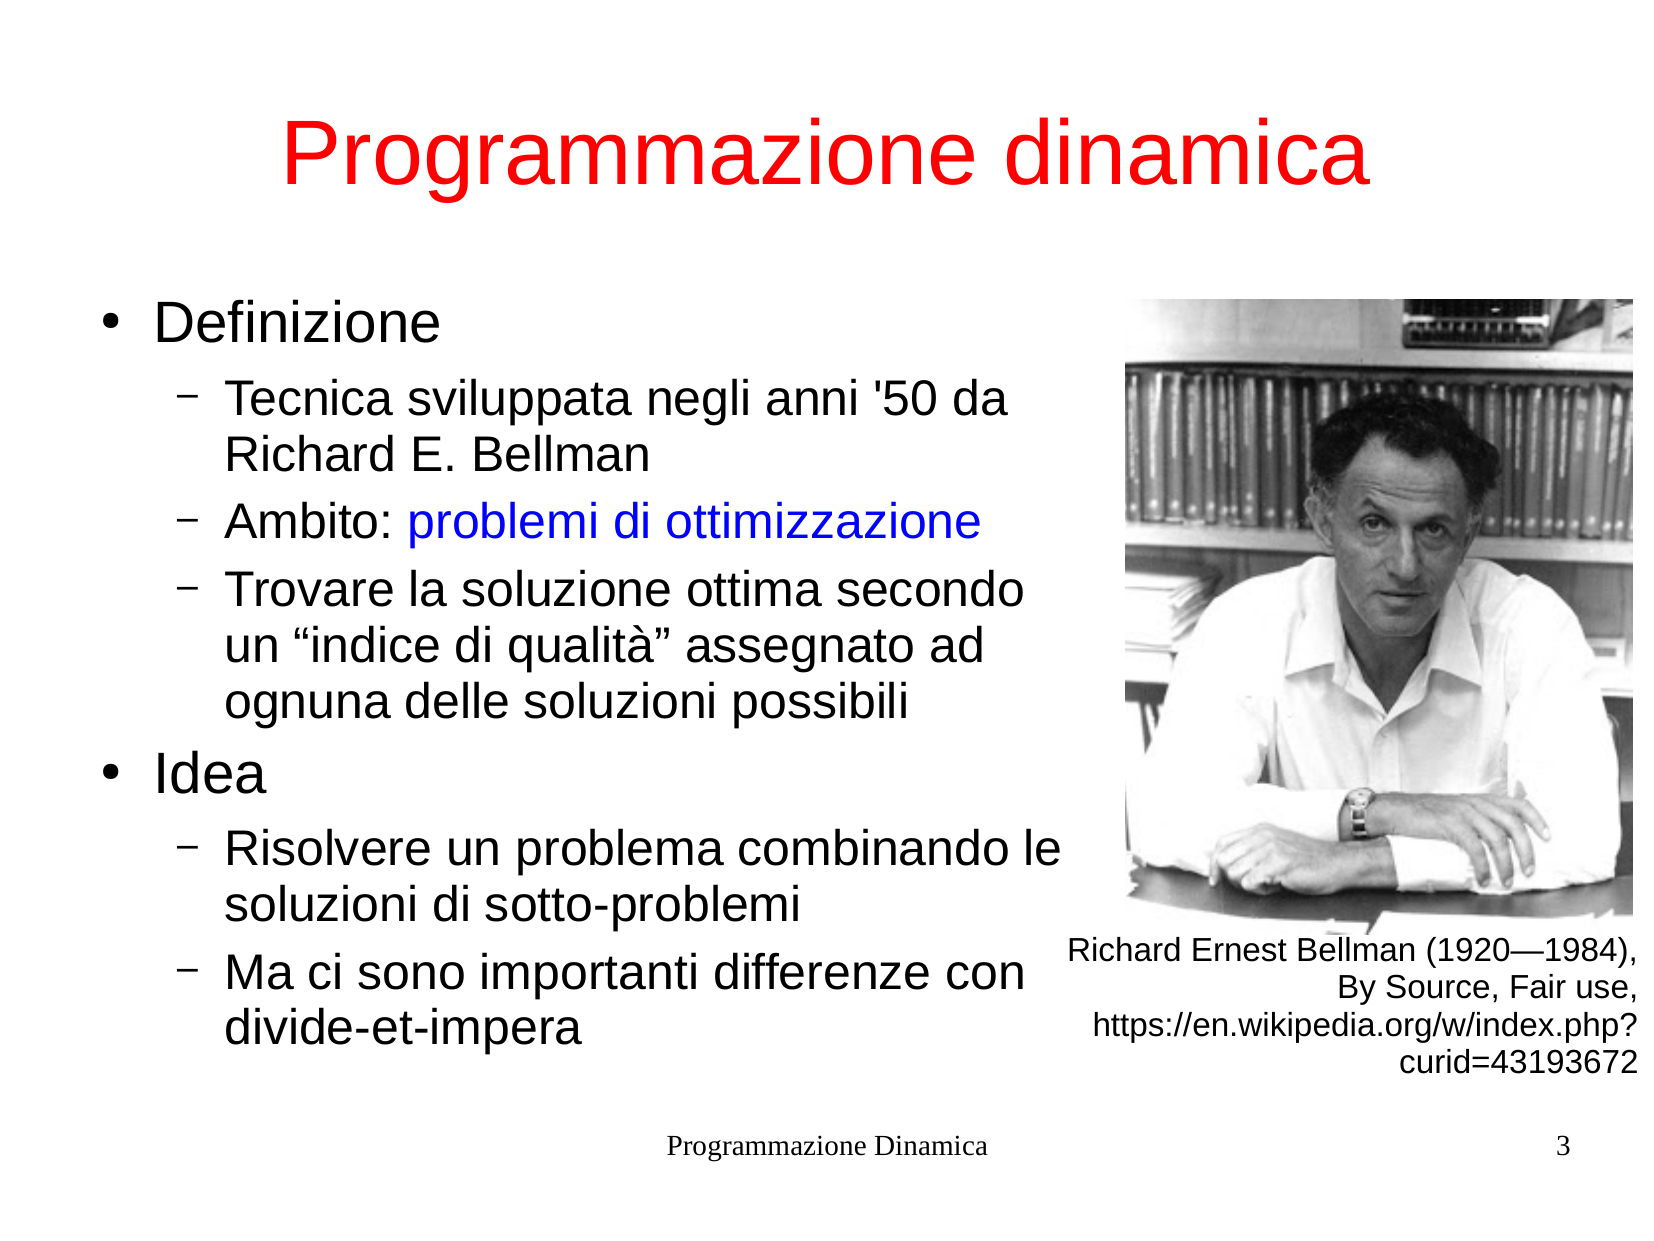

# Programmazione dinamica
Definizione
Tecnica sviluppata negli anni '50 da Richard E. Bellman
Ambito: problemi di ottimizzazione
Trovare la soluzione ottima secondo un “indice di qualità” assegnato ad ognuna delle soluzioni possibili
Idea
Risolvere un problema combinando le soluzioni di sotto-problemi
Ma ci sono importanti differenze con divide-et-impera
Richard Ernest Bellman (1920—1984), By Source, Fair use, https://en.wikipedia.org/w/index.php?curid=43193672
Programmazione Dinamica
3